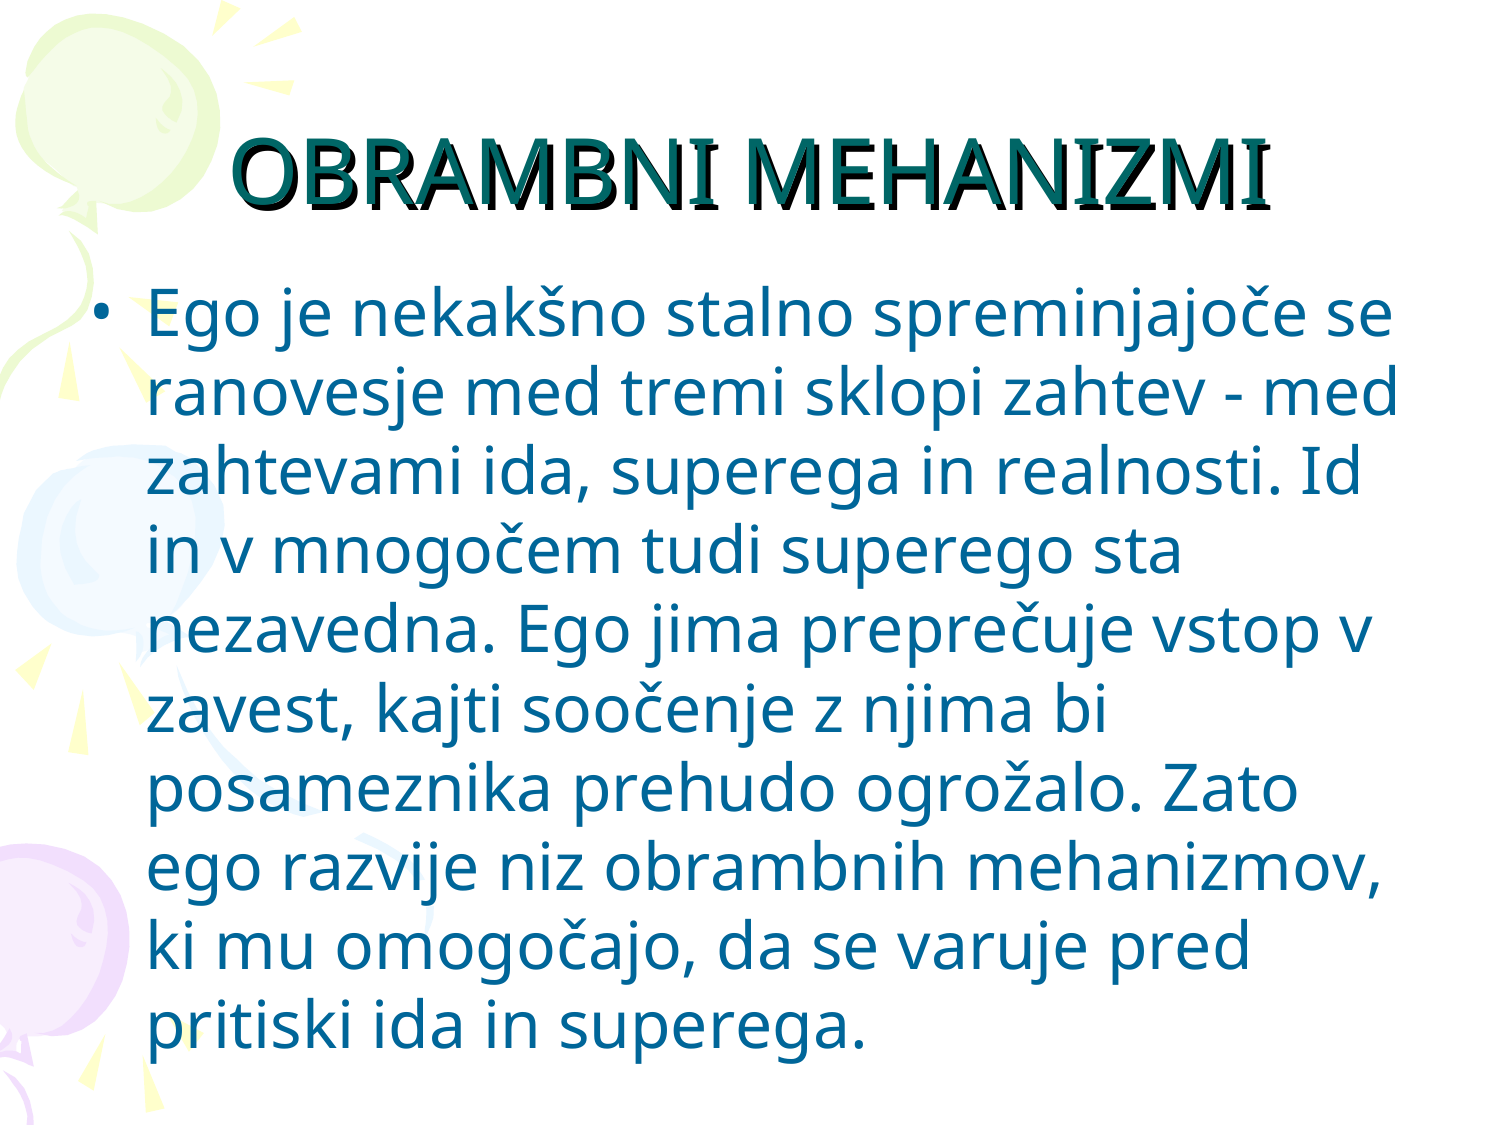

# OBRAMBNI MEHANIZMI
Ego je nekakšno stalno spreminjajoče se ranovesje med tremi sklopi zahtev - med zahtevami ida, superega in realnosti. Id in v mnogočem tudi superego sta nezavedna. Ego jima preprečuje vstop v zavest, kajti soočenje z njima bi posameznika prehudo ogrožalo. Zato ego razvije niz obrambnih mehanizmov, ki mu omogočajo, da se varuje pred pritiski ida in superega.